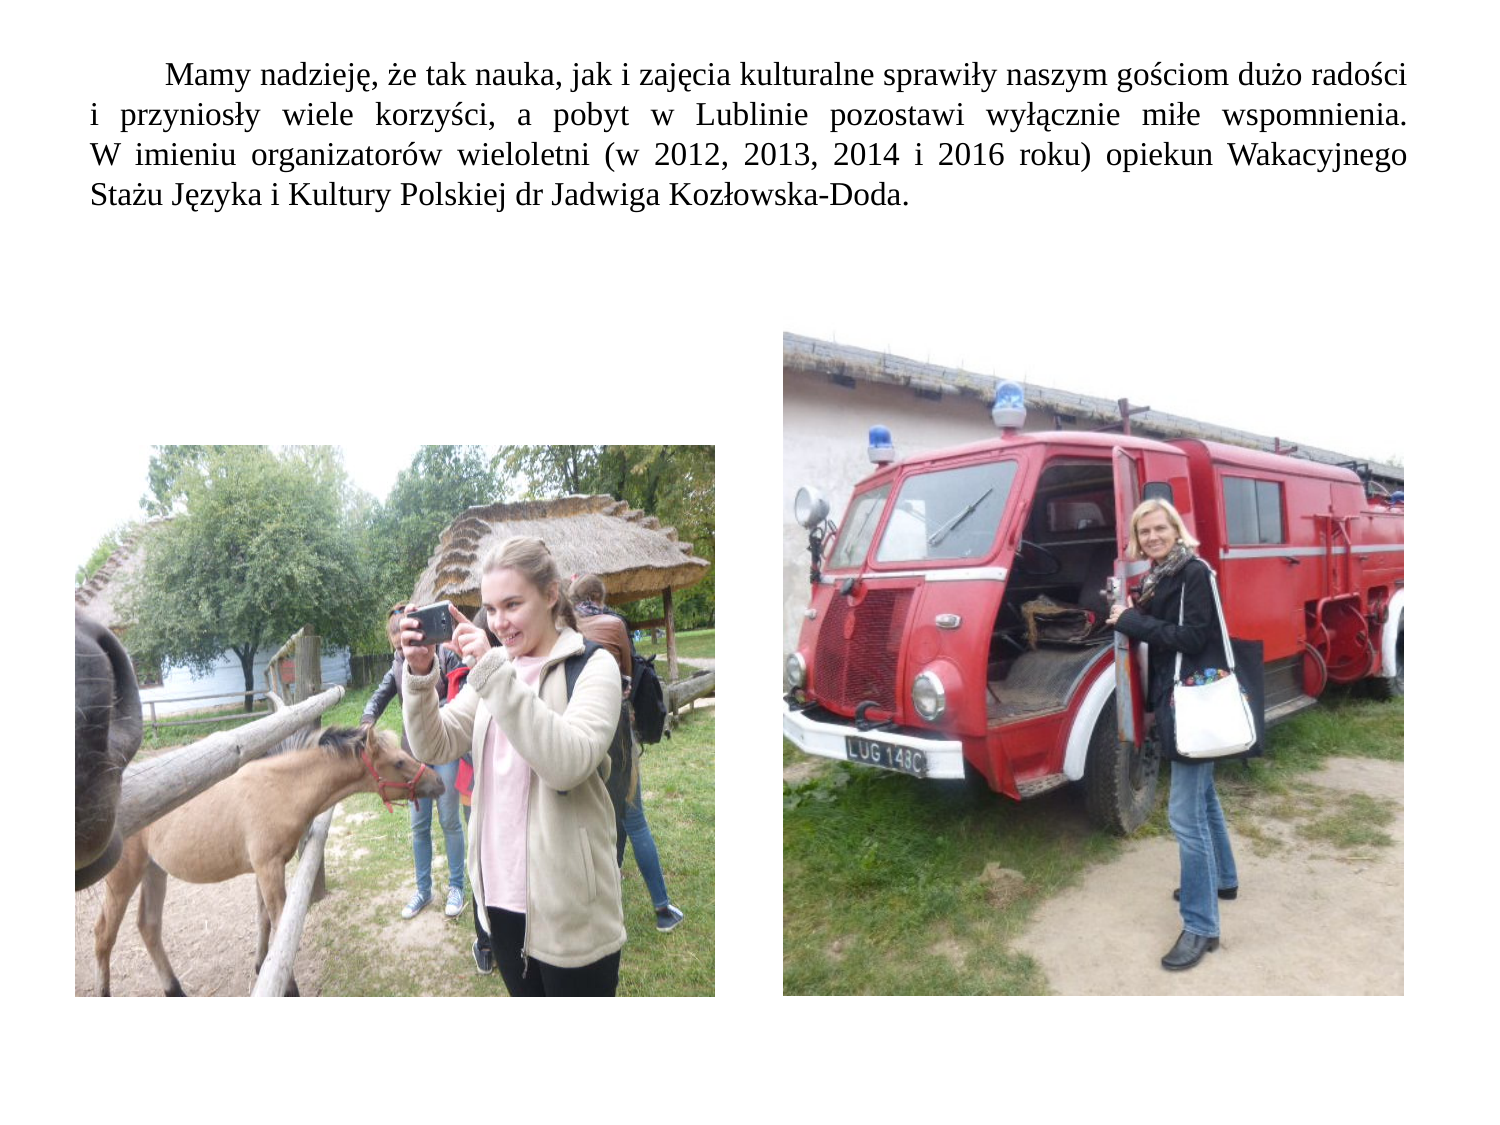

# Mamy nadzieję, że tak nauka, jak i zajęcia kulturalne sprawiły naszym gościom dużo radości i przyniosły wiele korzyści, a pobyt w Lublinie pozostawi wyłącznie miłe wspomnienia. W imieniu organizatorów wieloletni (w 2012, 2013, 2014 i 2016 roku) opiekun Wakacyjnego Stażu Języka i Kultury Polskiej dr Jadwiga Kozłowska-Doda.